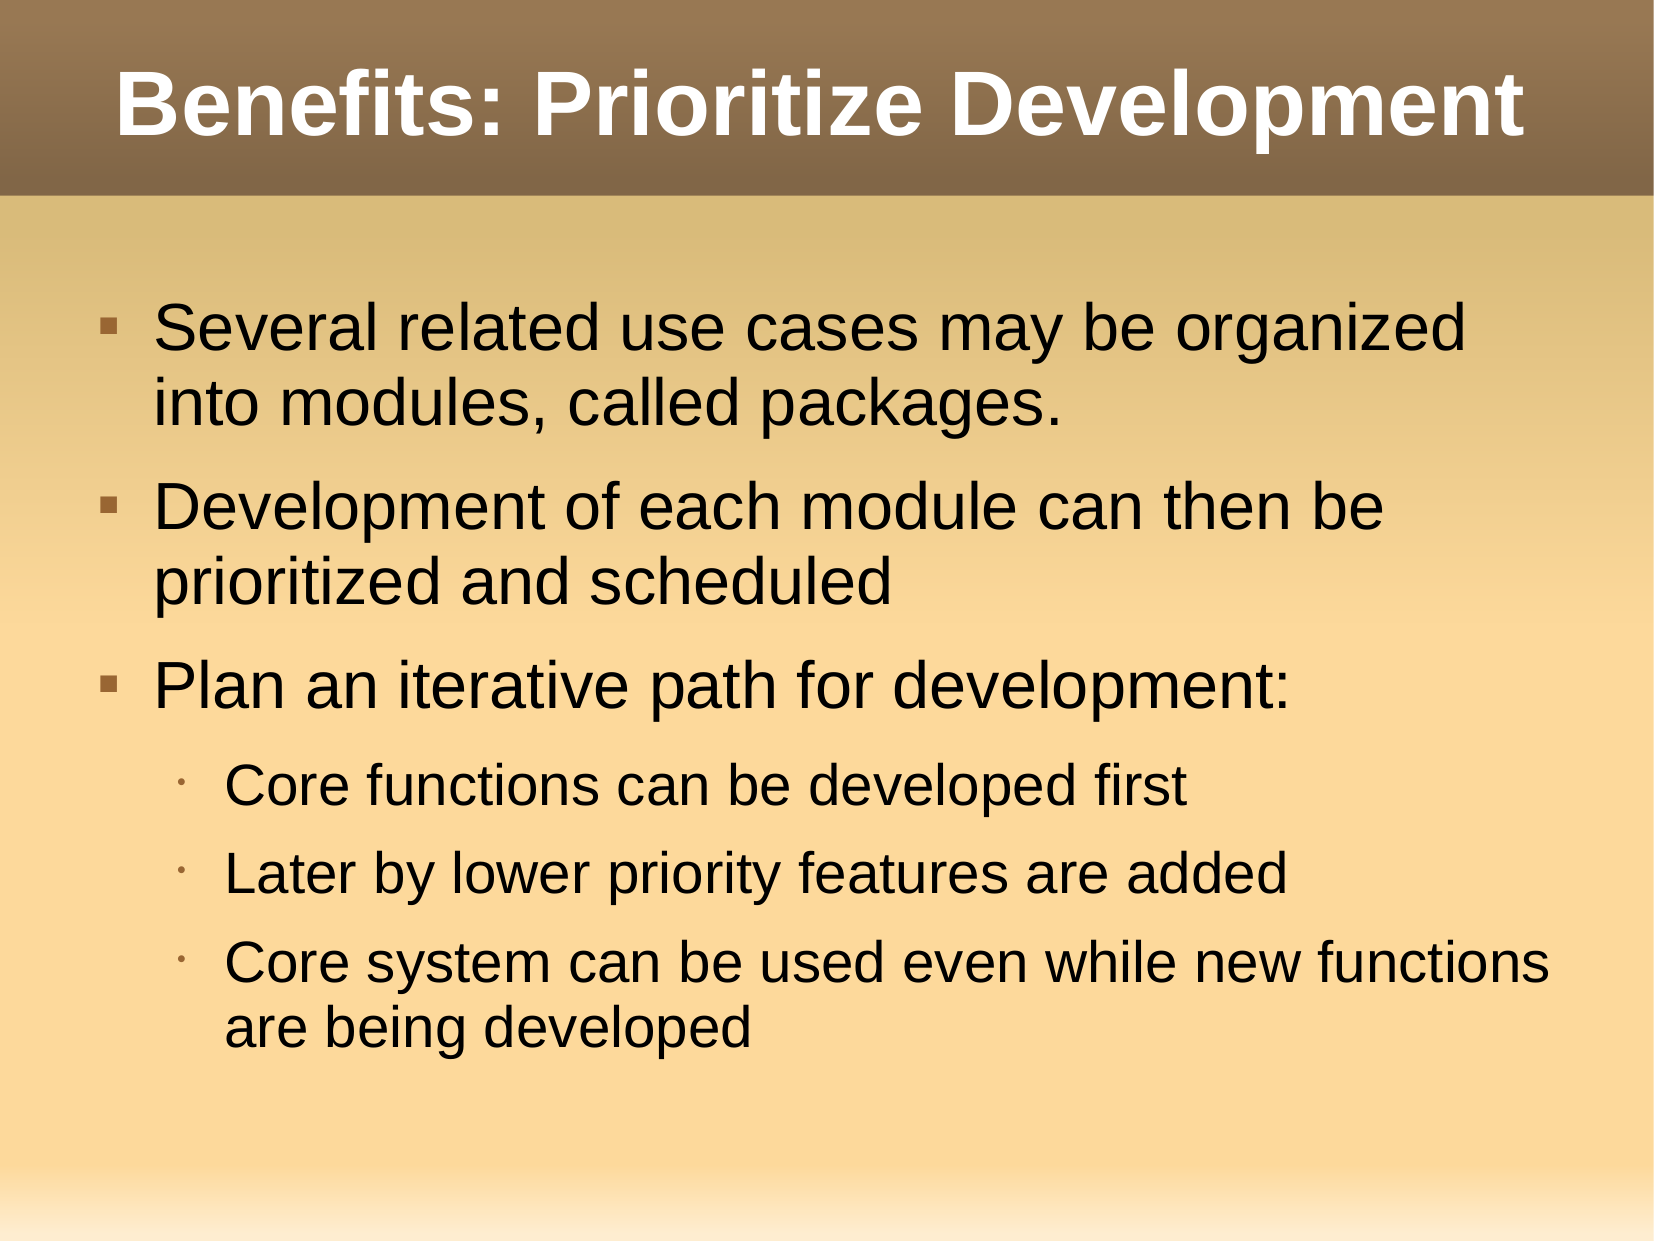

# Benefits: Prioritize Development
Several related use cases may be organized into modules, called packages.
Development of each module can then be prioritized and scheduled
Plan an iterative path for development:
Core functions can be developed first
Later by lower priority features are added
Core system can be used even while new functions are being developed